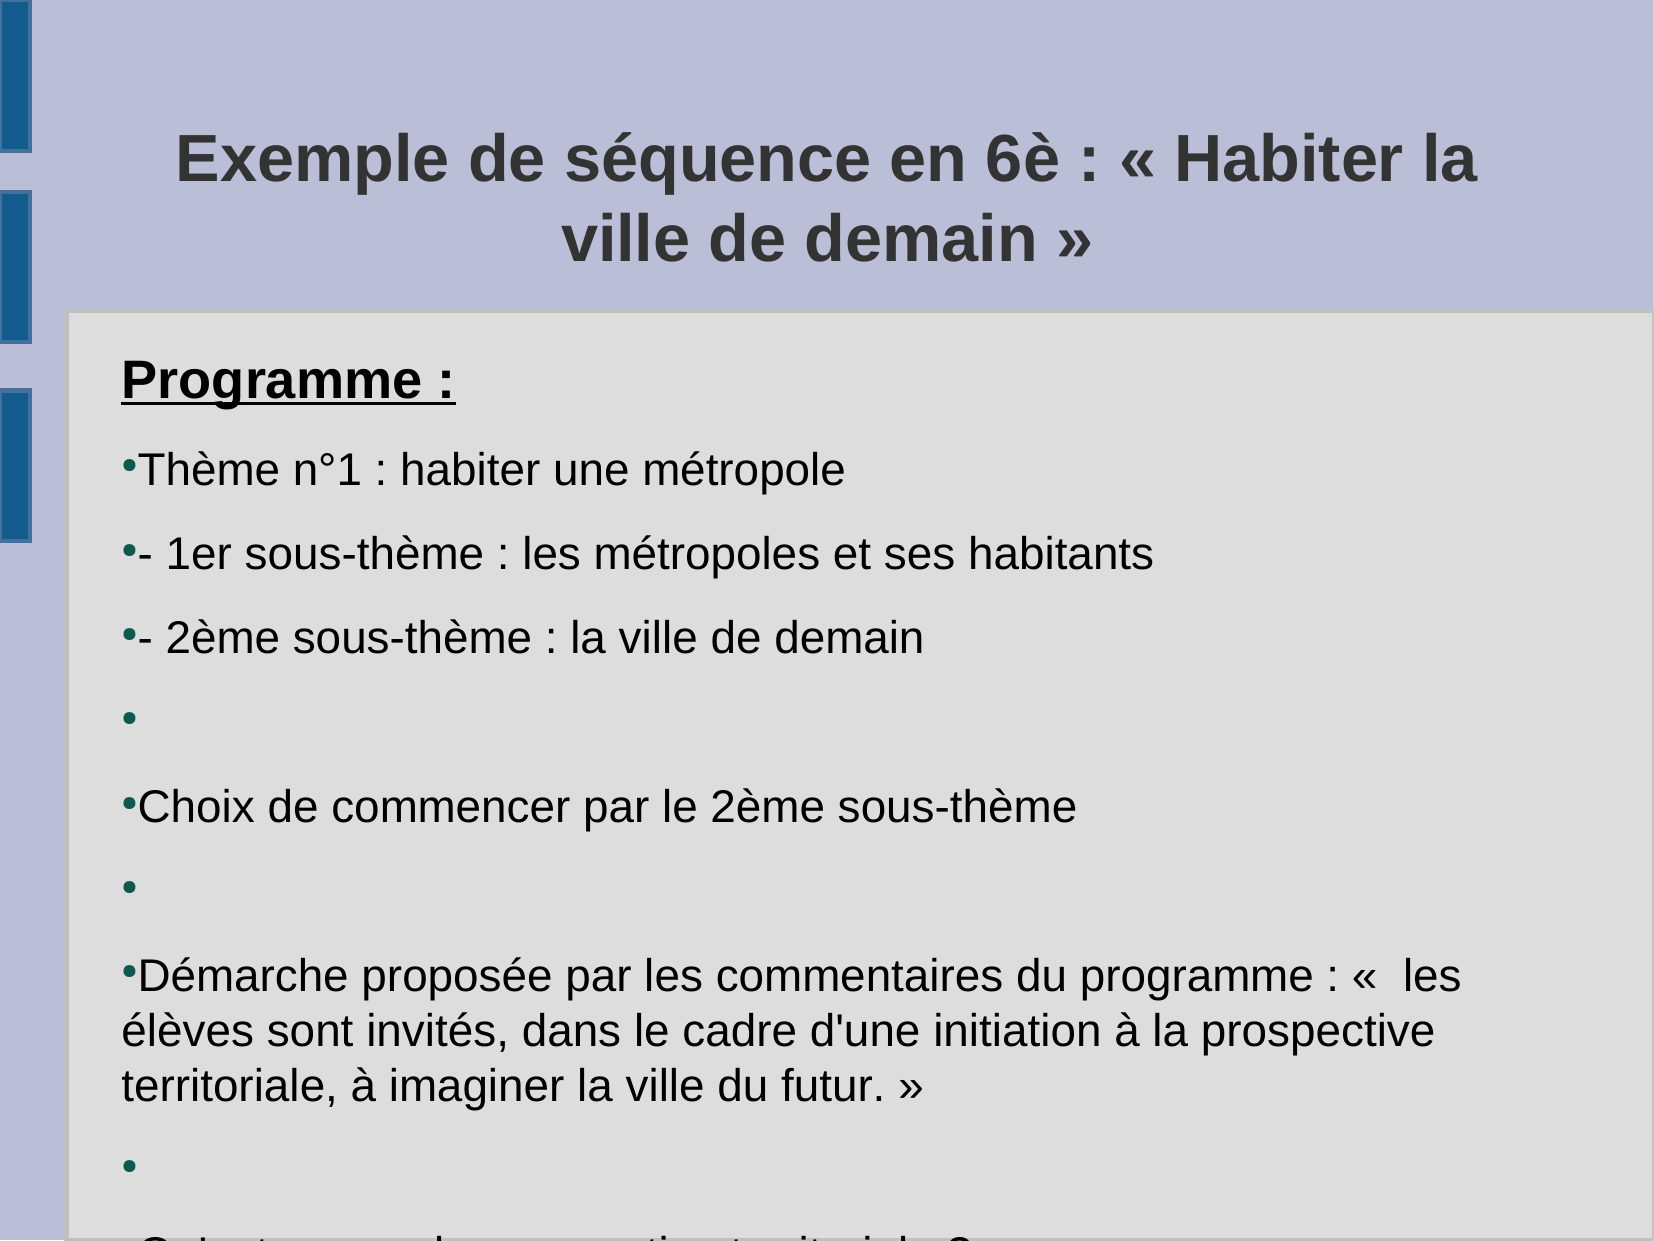

# Exemple de séquence en 6è : « Habiter la ville de demain »
Programme :
Thème n°1 : habiter une métropole
- 1er sous-thème : les métropoles et ses habitants
- 2ème sous-thème : la ville de demain
Choix de commencer par le 2ème sous-thème
Démarche proposée par les commentaires du programme : «  les élèves sont invités, dans le cadre d'une initiation à la prospective territoriale, à imaginer la ville du futur. »
Qu'est-ce que la prospective territoriale ?